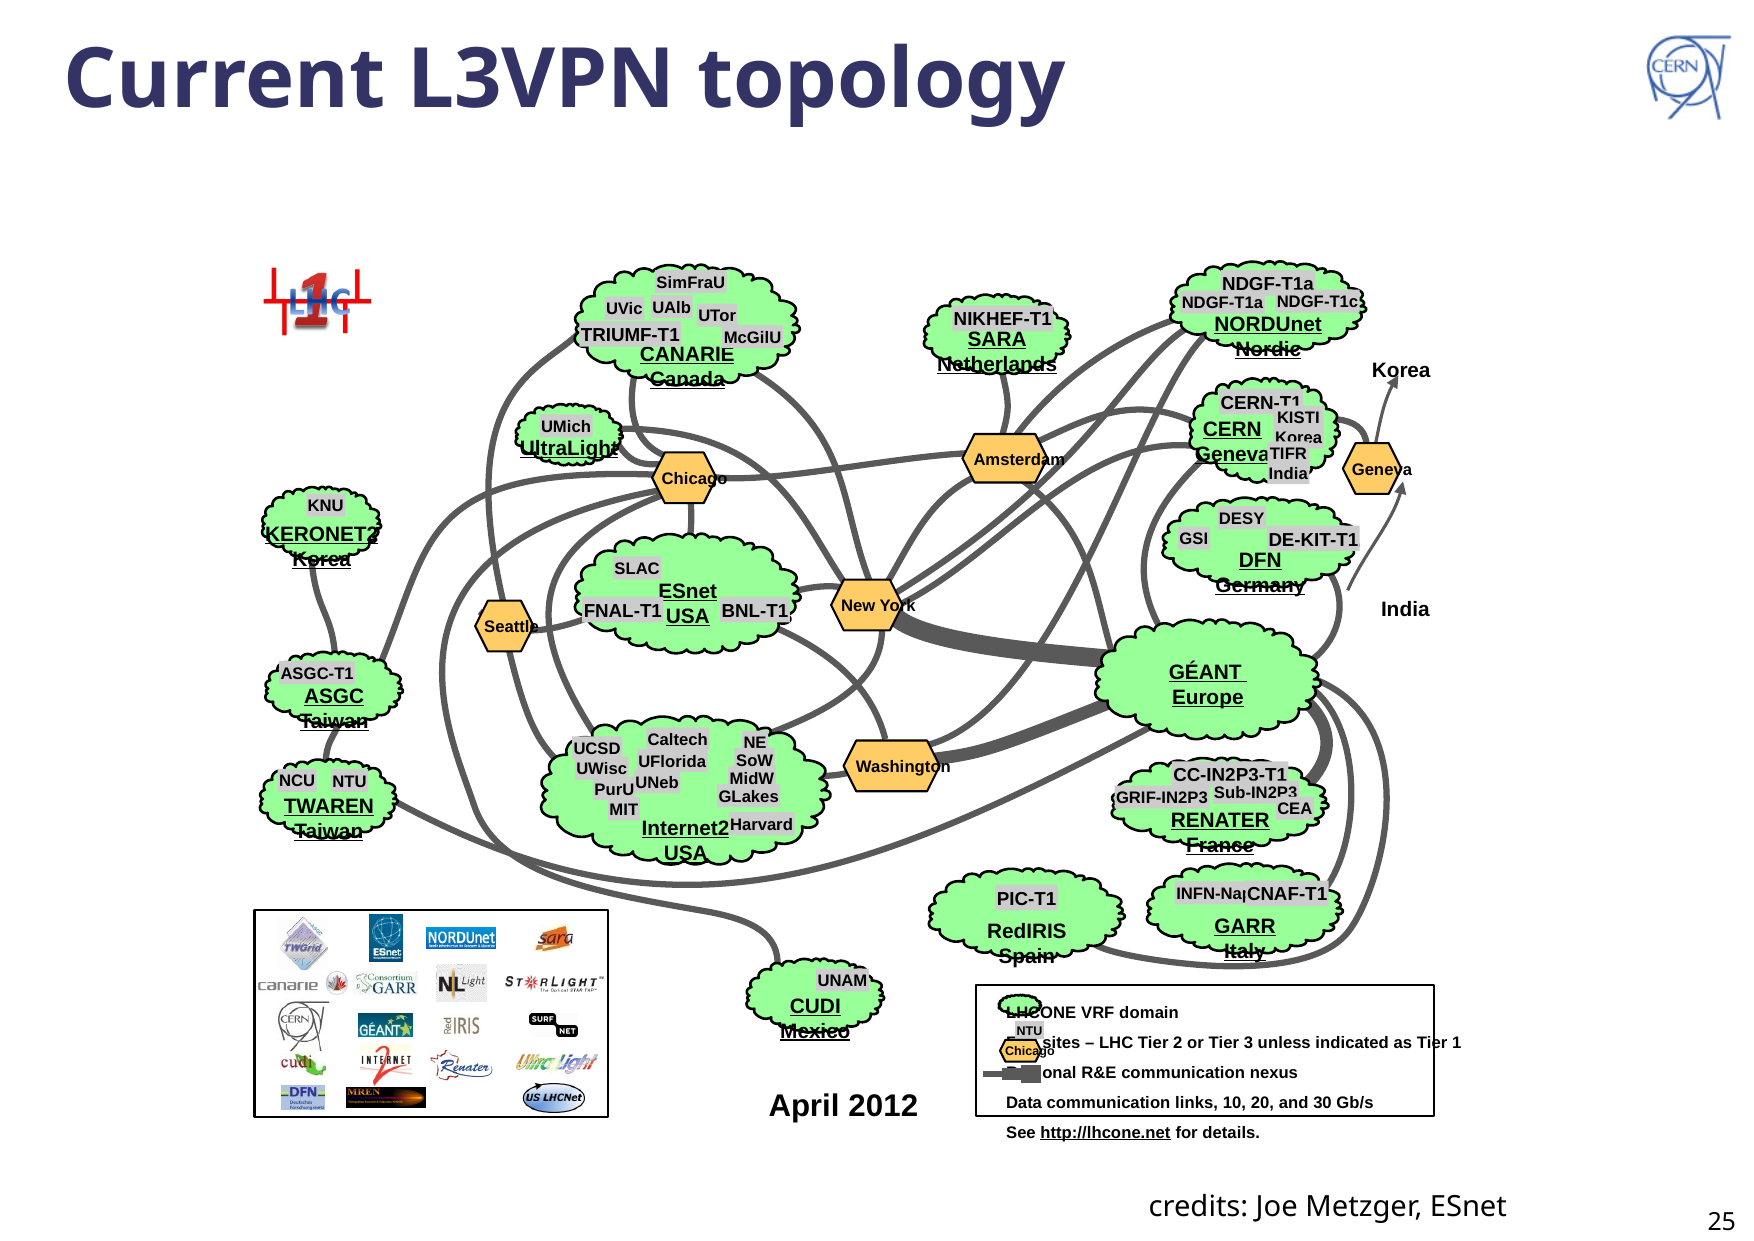

# Current L3VPN topology
SimFraU
NDGF-T1a
NDGF-T1c
NDGF-T1a
UAlb
UVic
NORDUnet
Nordic
UTor
NIKHEF-T1
SARA
Netherlands
TRIUMF-T1
McGilU
CANARIE
Canada
Korea
CERN-T1
UMich
UltraLight
KISTI
Korea
CERN
Geneva
Amsterdam
TIFR
India
Geneva
Chicago
KNU
DESY
KERONET2
Korea
DE-KIT-T1
GSI
DFN
Germany
SLAC
ESnet
USA
New York
India
FNAL-T1
BNL-T1
Seattle
GÉANT
Europe
ASGC-T1
ASGC
Taiwan
Caltech
NE
UCSD
Washington
SoW
UFlorida
UWisc
CC-IN2P3-T1
MidW
NCU
NTU
UNeb
PurU
Sub-IN2P3
GLakes
TWAREN
Taiwan
GRIF-IN2P3
CEA
MIT
RENATER
France
Internet2
USA
Harvard
CNAF-T1
INFN-Nap
PIC-T1
GARR
Italy
RedIRIS
Spain
UNAM
LHCONE VRF domain
End sites – LHC Tier 2 or Tier 3 unless indicated as Tier 1
Regional R&E communication nexus
Data communication links, 10, 20, and 30 Gb/s
See http://lhcone.net for details.
CUDI
Mexico
NTU
Chicago
April 2012
credits: Joe Metzger, ESnet
25